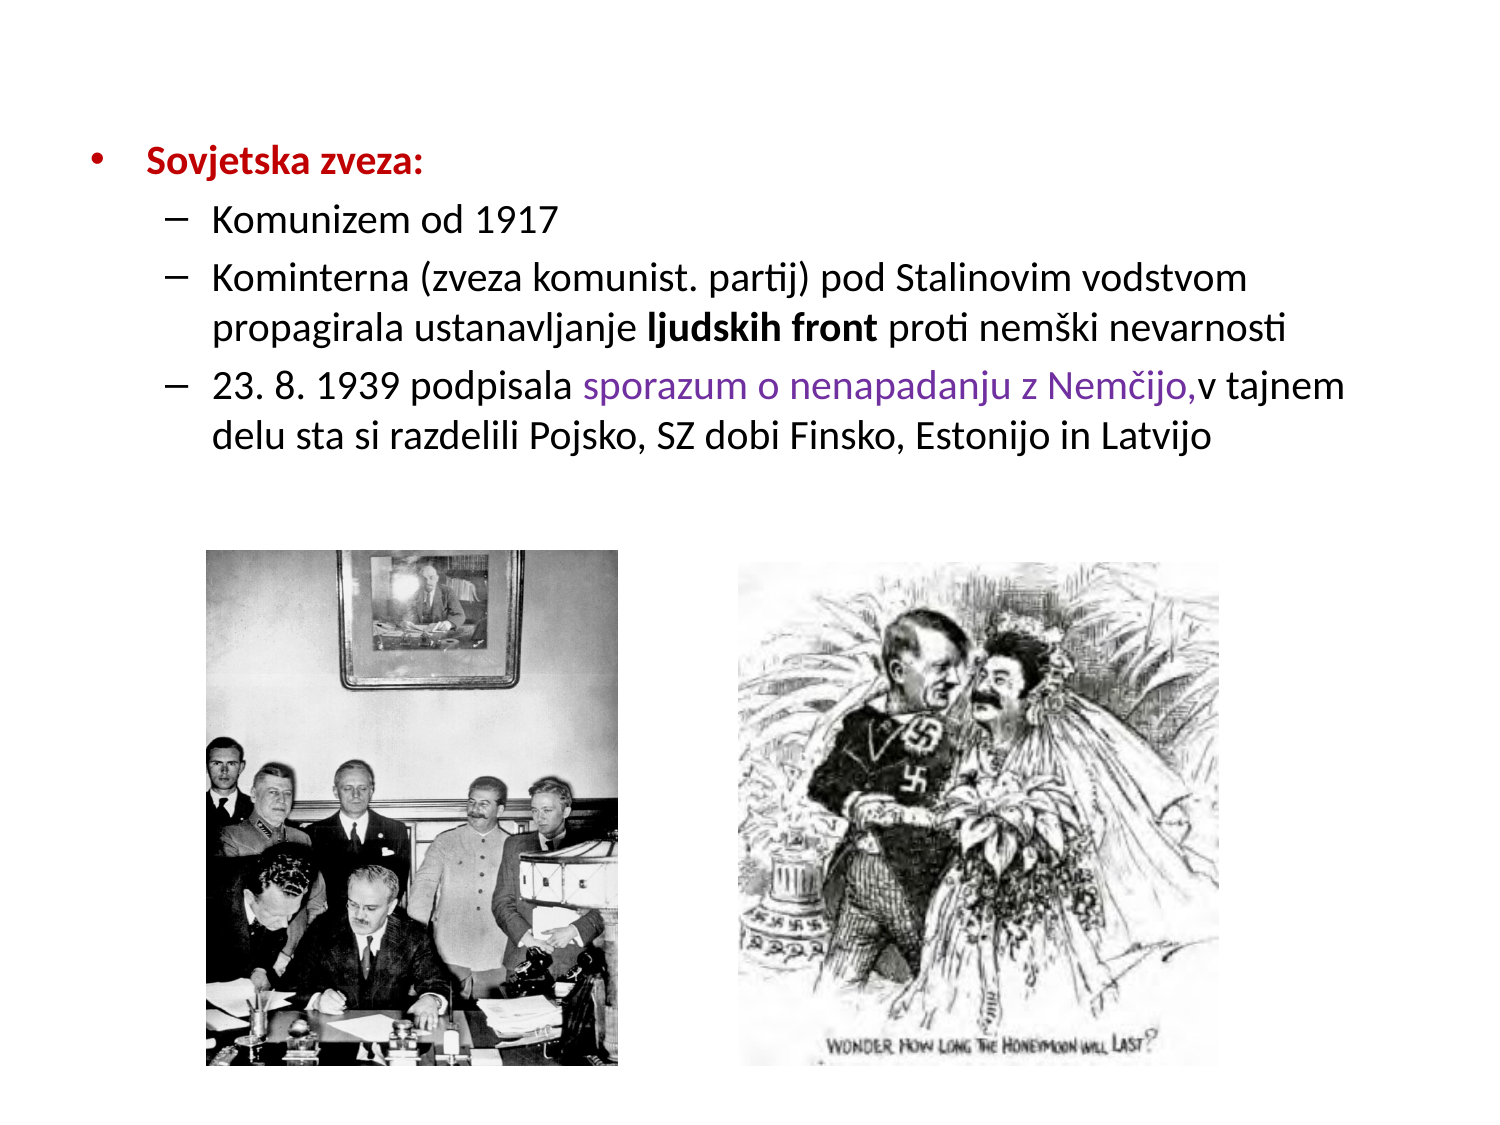

# Sovjetska zveza:
Komunizem od 1917
Kominterna (zveza komunist. partij) pod Stalinovim vodstvom propagirala ustanavljanje ljudskih front proti nemški nevarnosti
23. 8. 1939 podpisala sporazum o nenapadanju z Nemčijo,v tajnem delu sta si razdelili Pojsko, SZ dobi Finsko, Estonijo in Latvijo